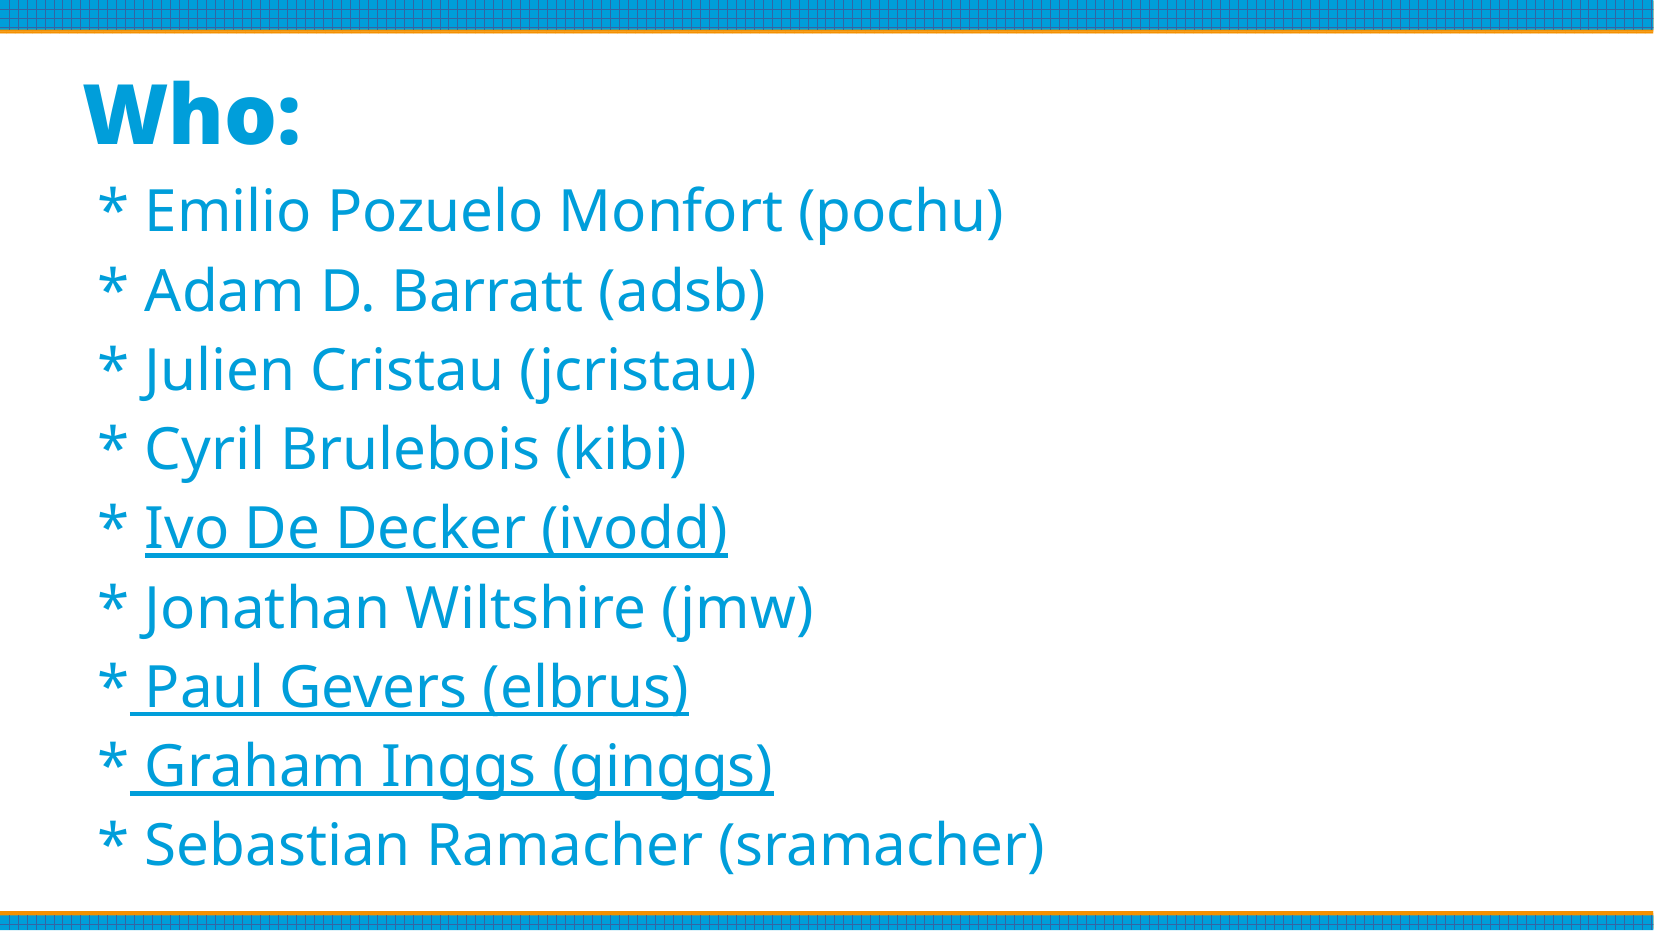

# Who:
 * Emilio Pozuelo Monfort (pochu)
 * Adam D. Barratt (adsb)
 * Julien Cristau (jcristau)
 * Cyril Brulebois (kibi)
 * Ivo De Decker (ivodd)
 * Jonathan Wiltshire (jmw)
 * Paul Gevers (elbrus)
 * Graham Inggs (ginggs)
 * Sebastian Ramacher (sramacher)